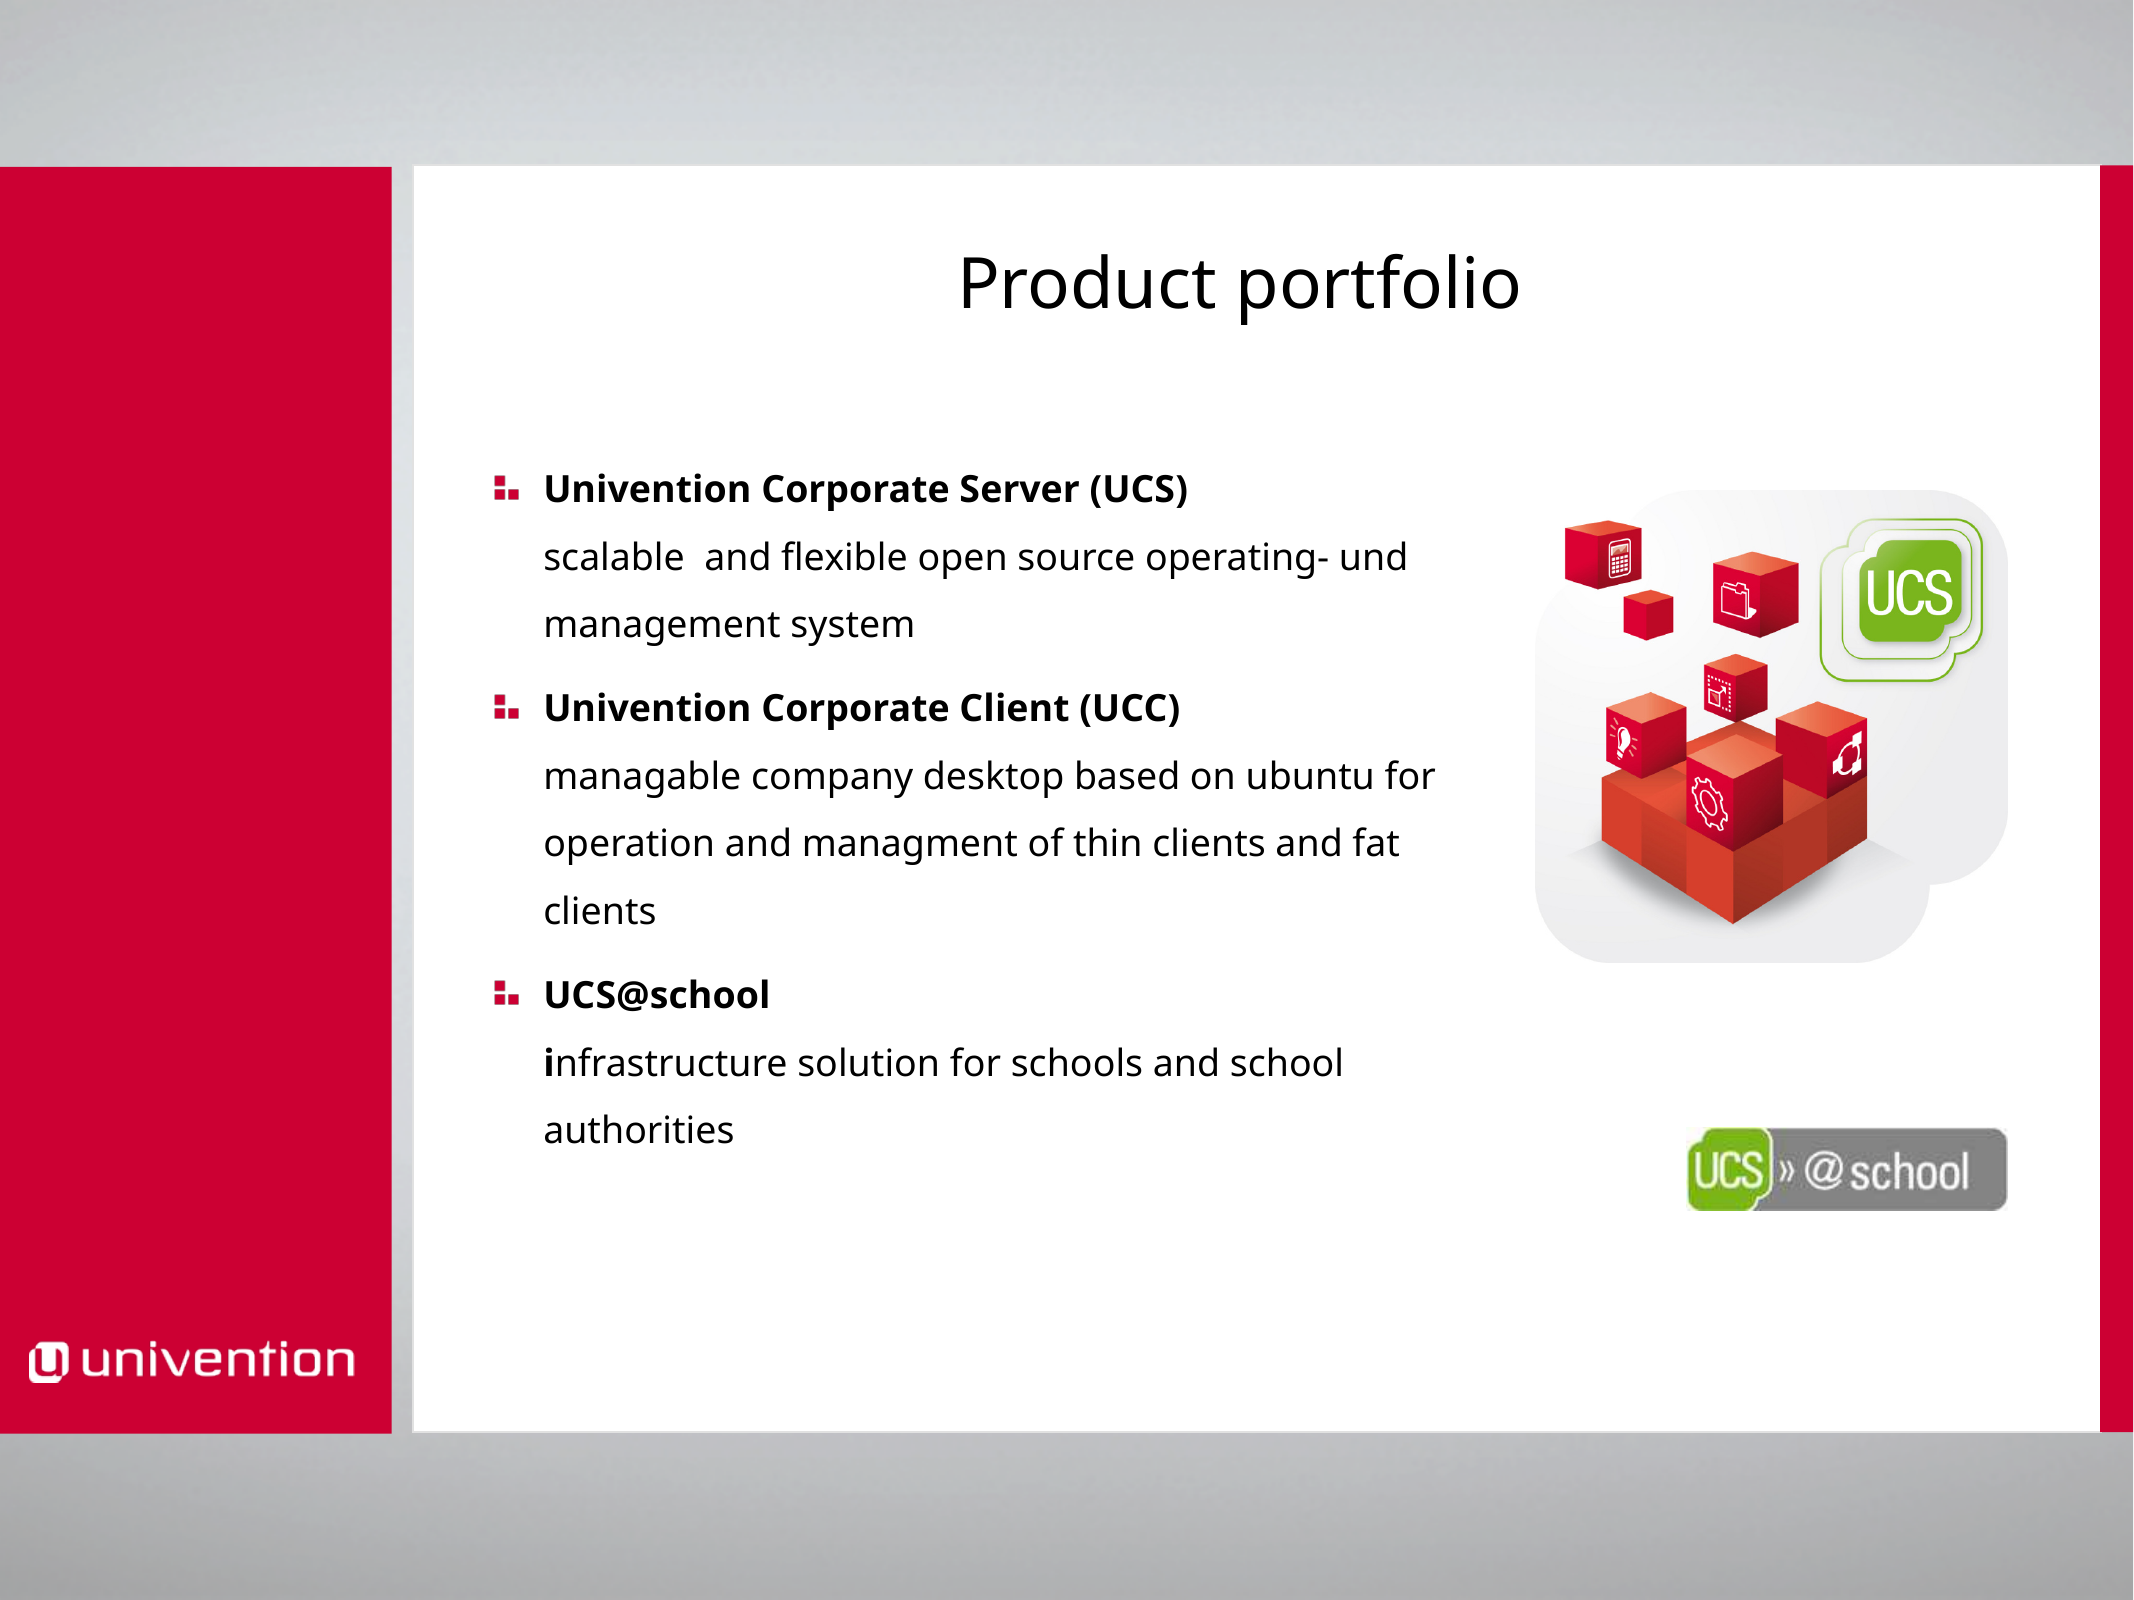

# Product portfolio
Univention Corporate Server (UCS)
scalable and flexible open source operating- und management system
Univention Corporate Client (UCC)
managable company desktop based on ubuntu for operation and managment of thin clients and fat clients
UCS@school
infrastructure solution for schools and school authorities